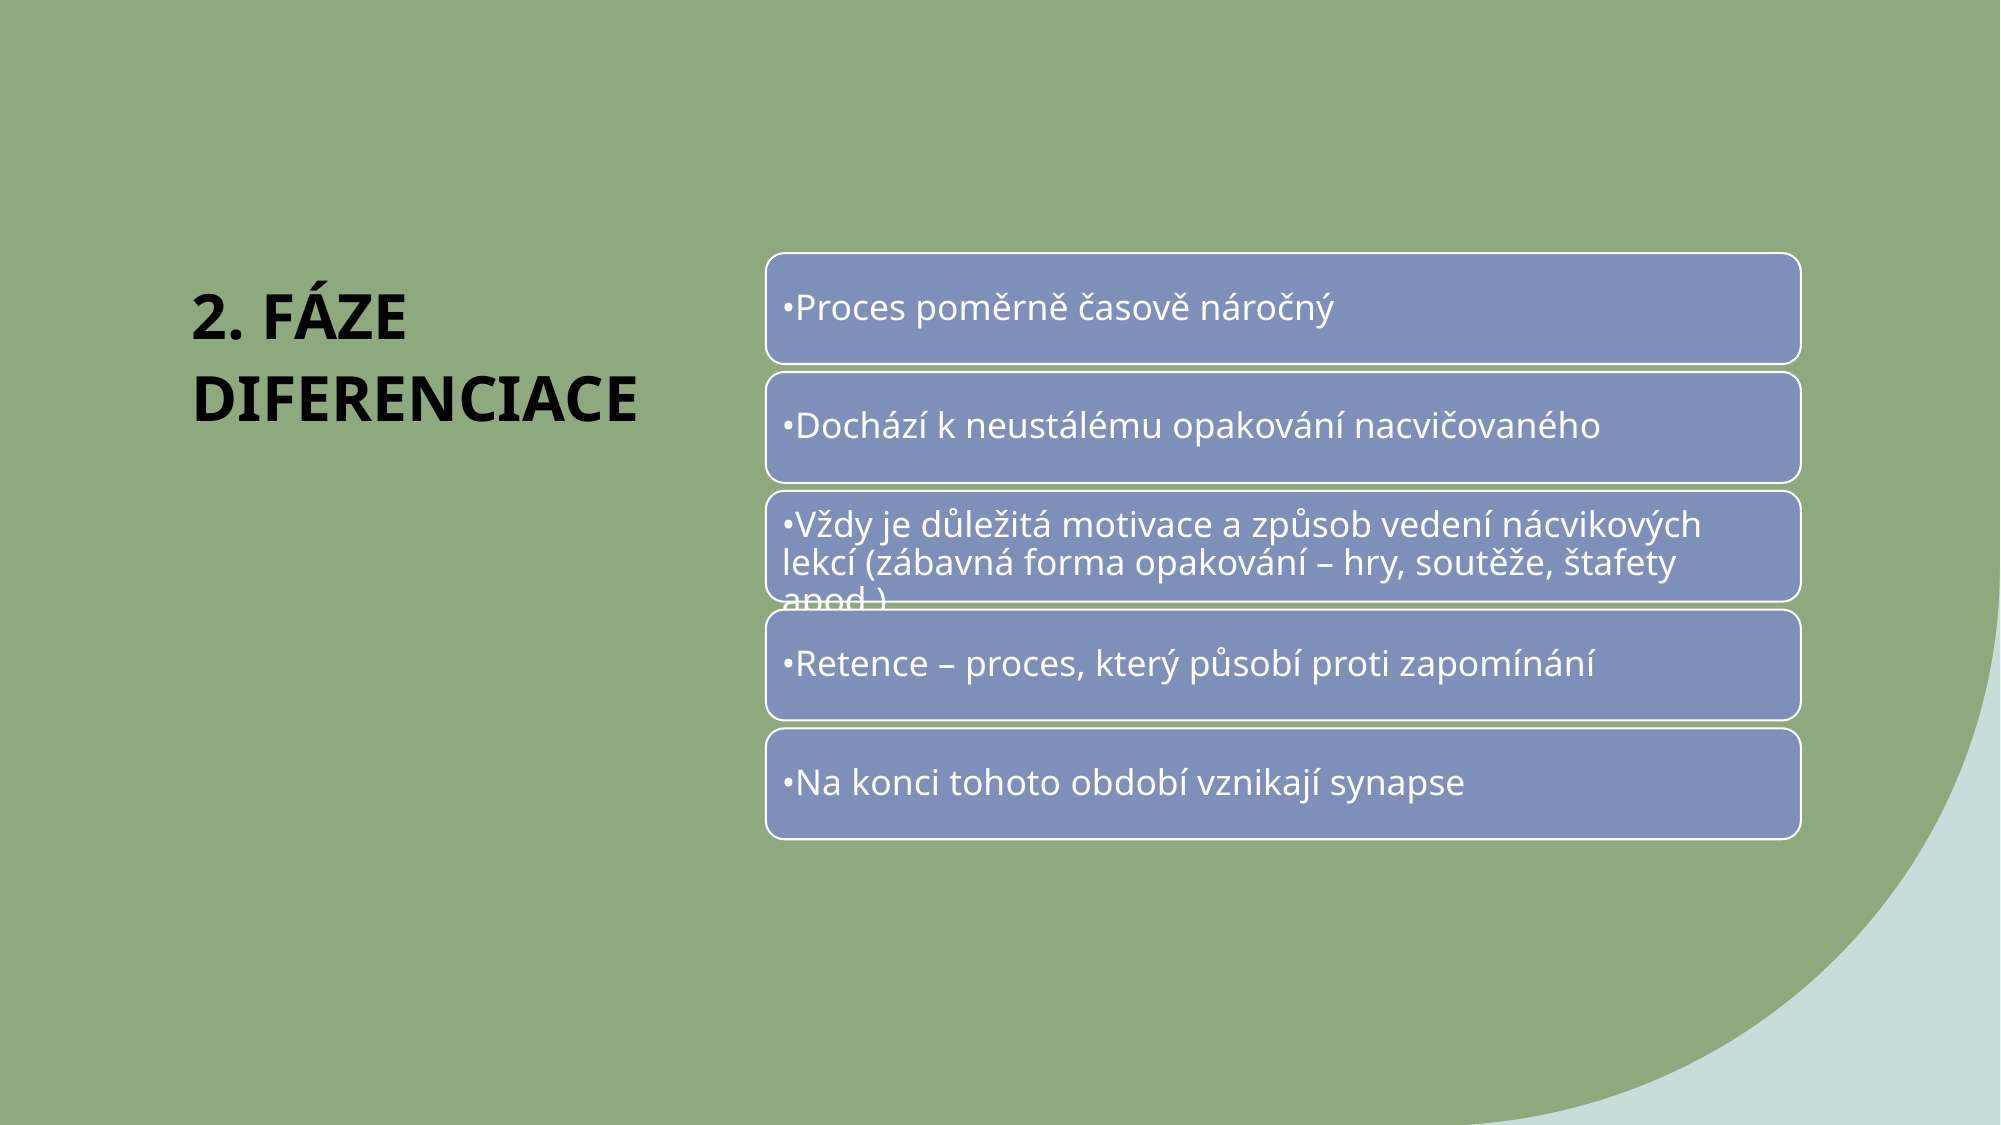

•Proces poměrně časově náročný
•Dochází k neustálému opakování nacvičovaného
•Vždy je důležitá motivace a způsob vedení nácvikových lekcí (zábavná forma opakování – hry, soutěže, štafety apod.)
•Retence – proces, který působí proti zapomínání
•Na konci tohoto období vznikají synapse
# 2. FÁZE DIFERENCIACE